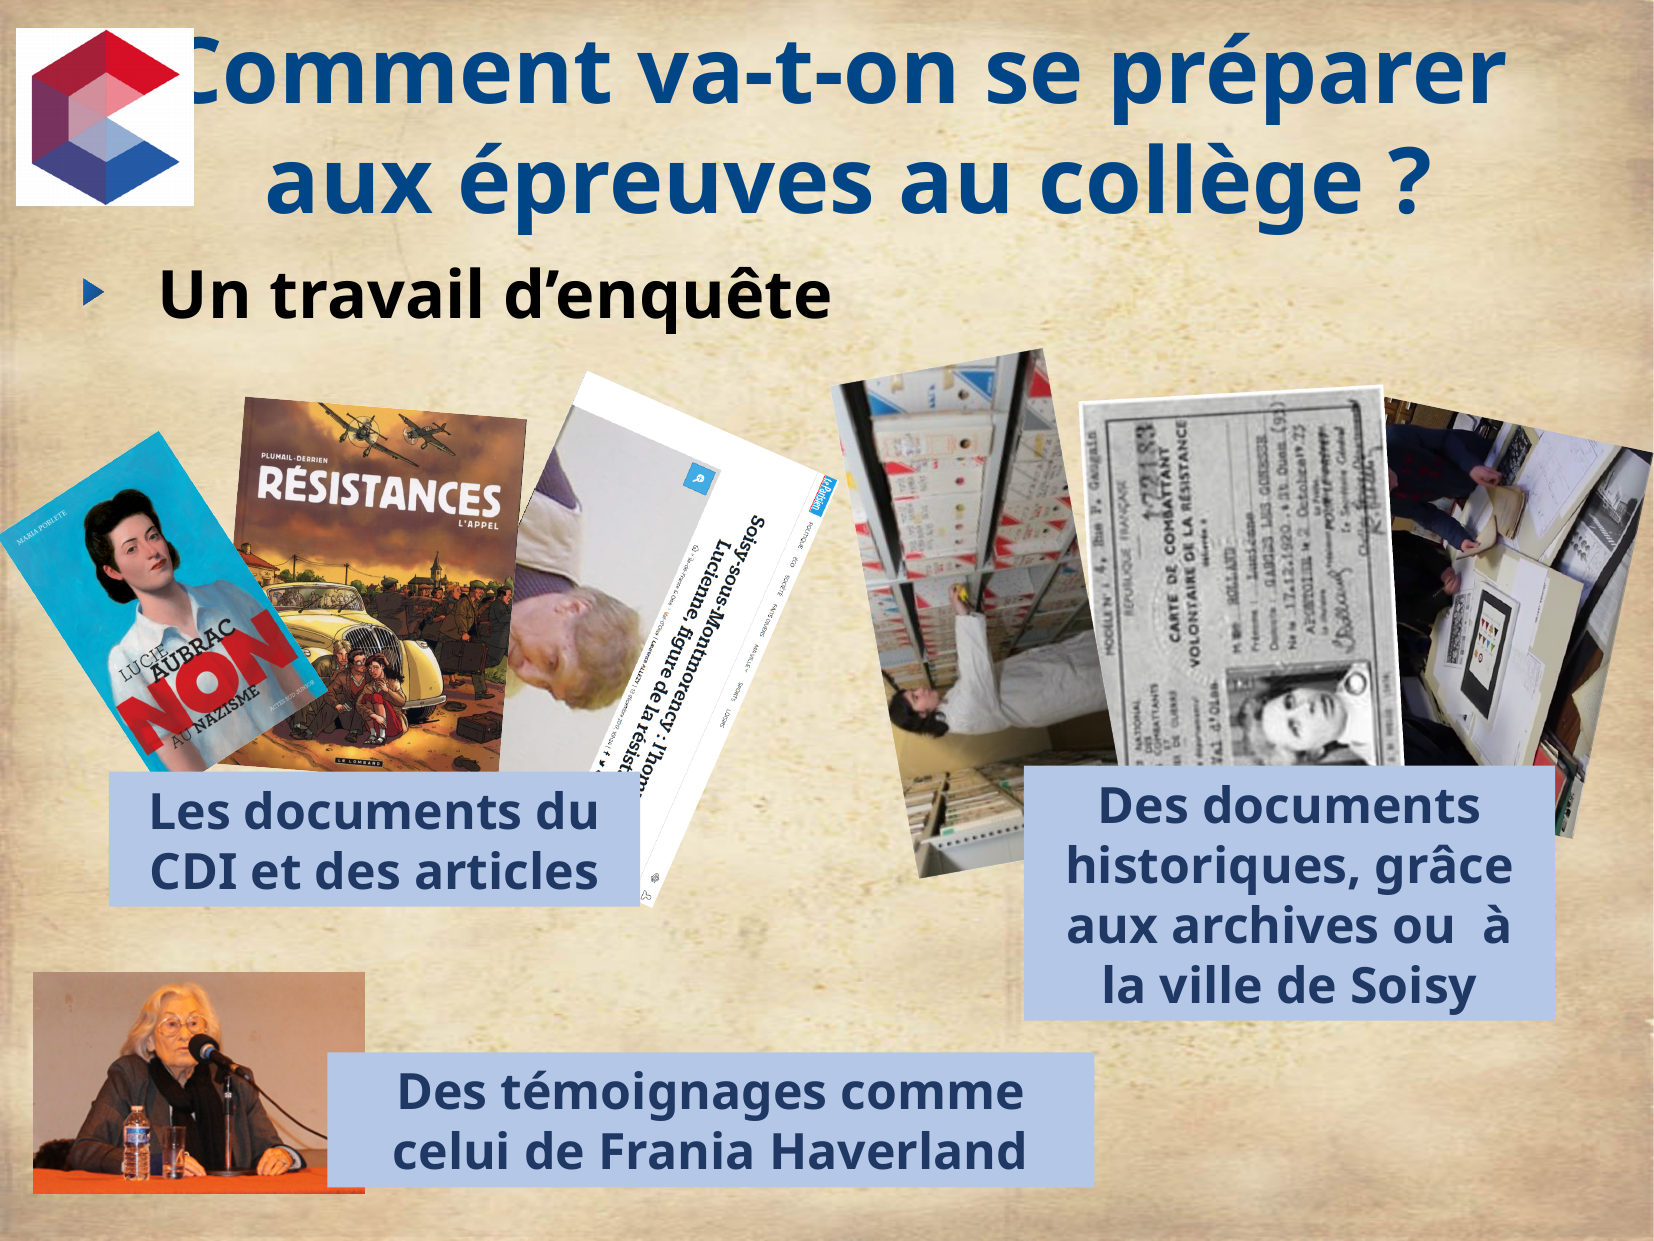

# Comment va-t-on se préparer aux épreuves au collège ?
Un travail d’enquête
Des documents historiques, grâce aux archives ou à la ville de Soisy
Les documents du CDI et des articles
Des témoignages comme celui de Frania Haverland